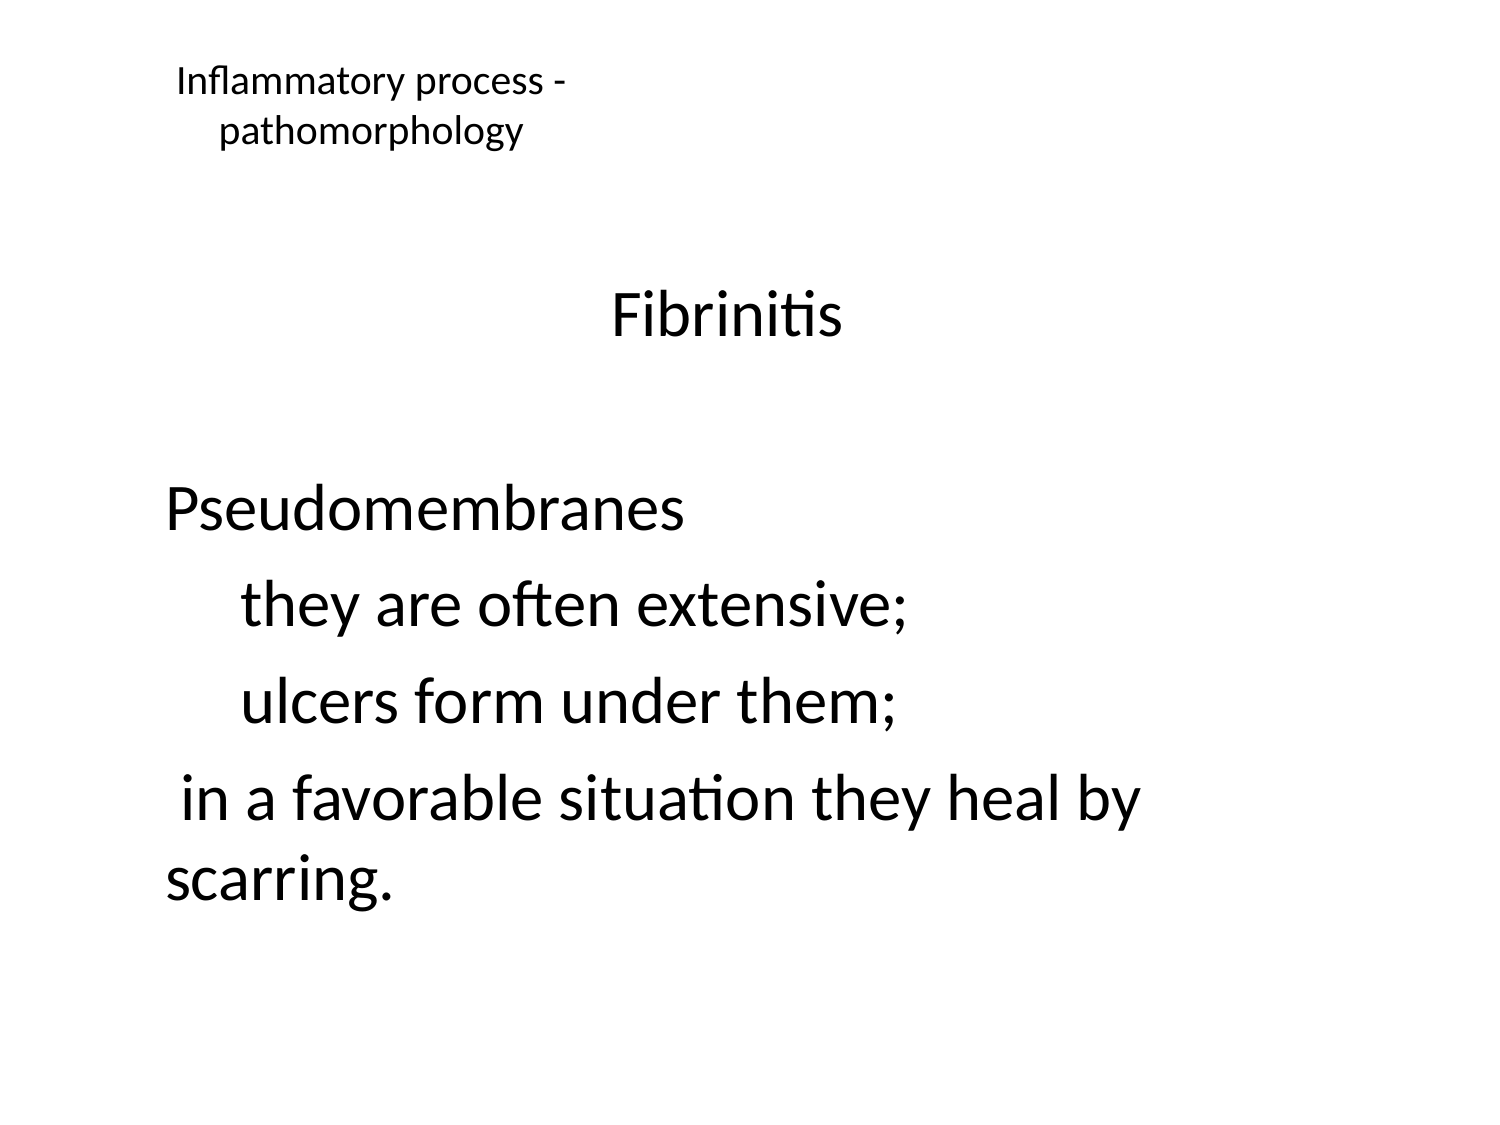

# Inflammatory process - pathomorphology
Fibrinitis
	Pseudomembranes
		they are often extensive;
		ulcers form under them;
	 in a favorable situation they heal by				scarring.